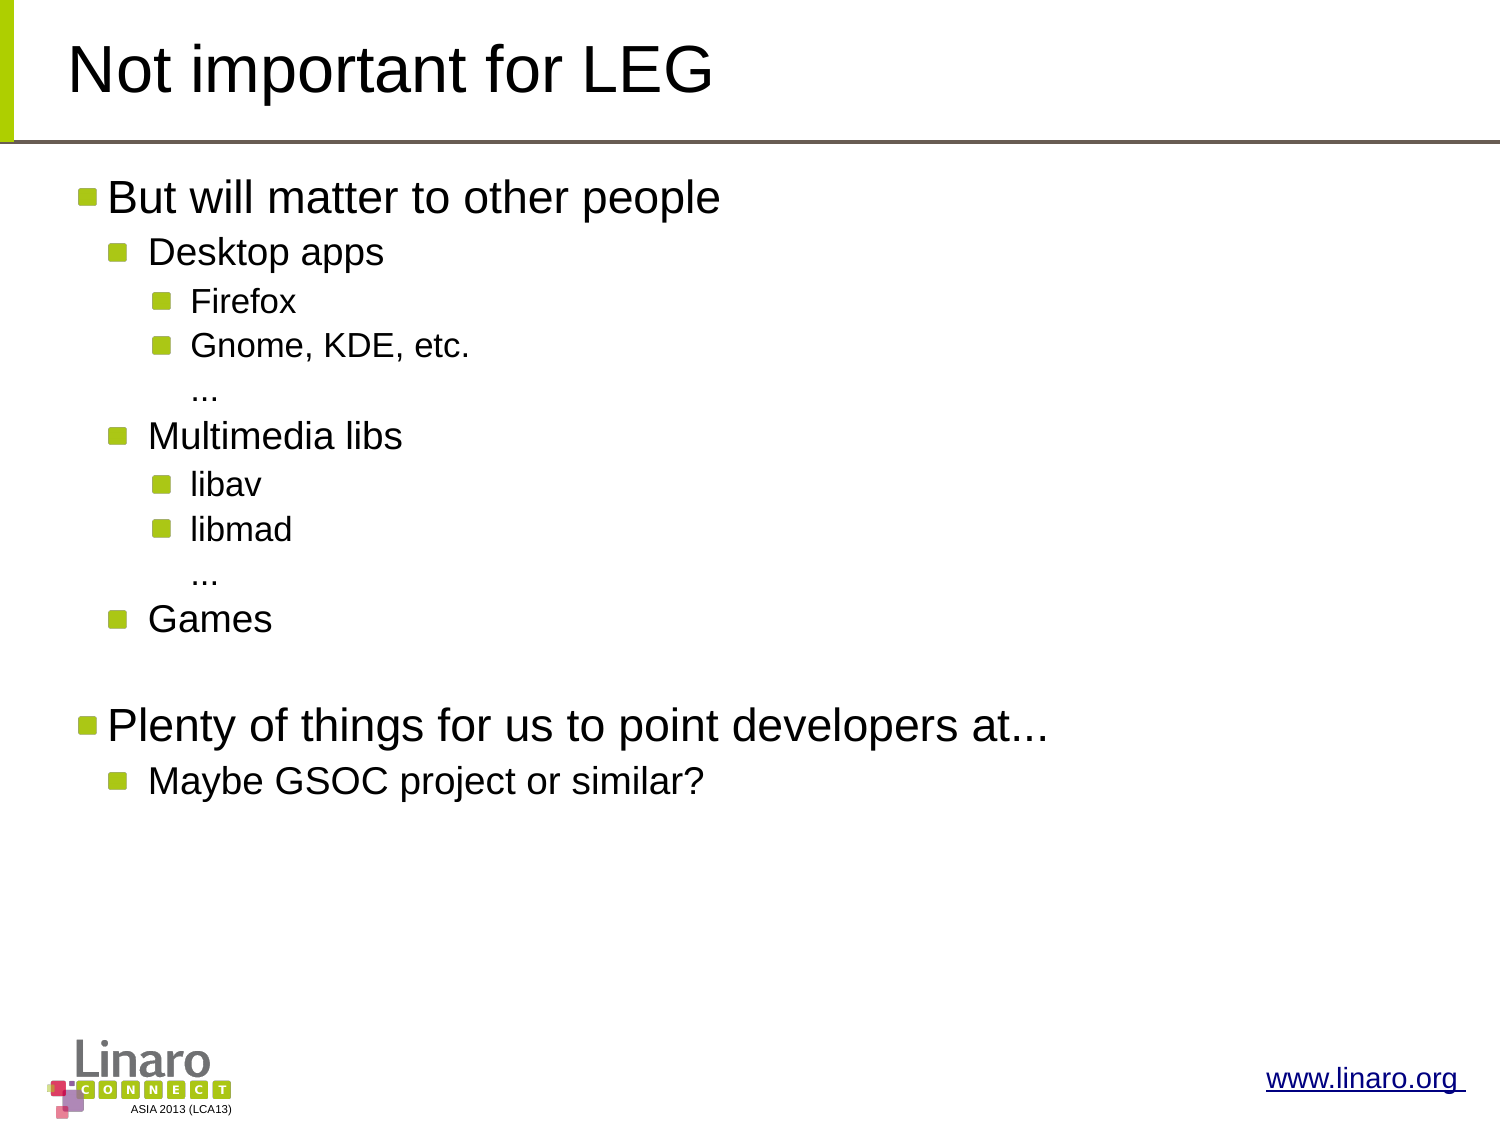

# Not important for LEG
But will matter to other people
Desktop apps
Firefox
Gnome, KDE, etc.
...
Multimedia libs
libav
libmad
...
Games
Plenty of things for us to point developers at...
Maybe GSOC project or similar?